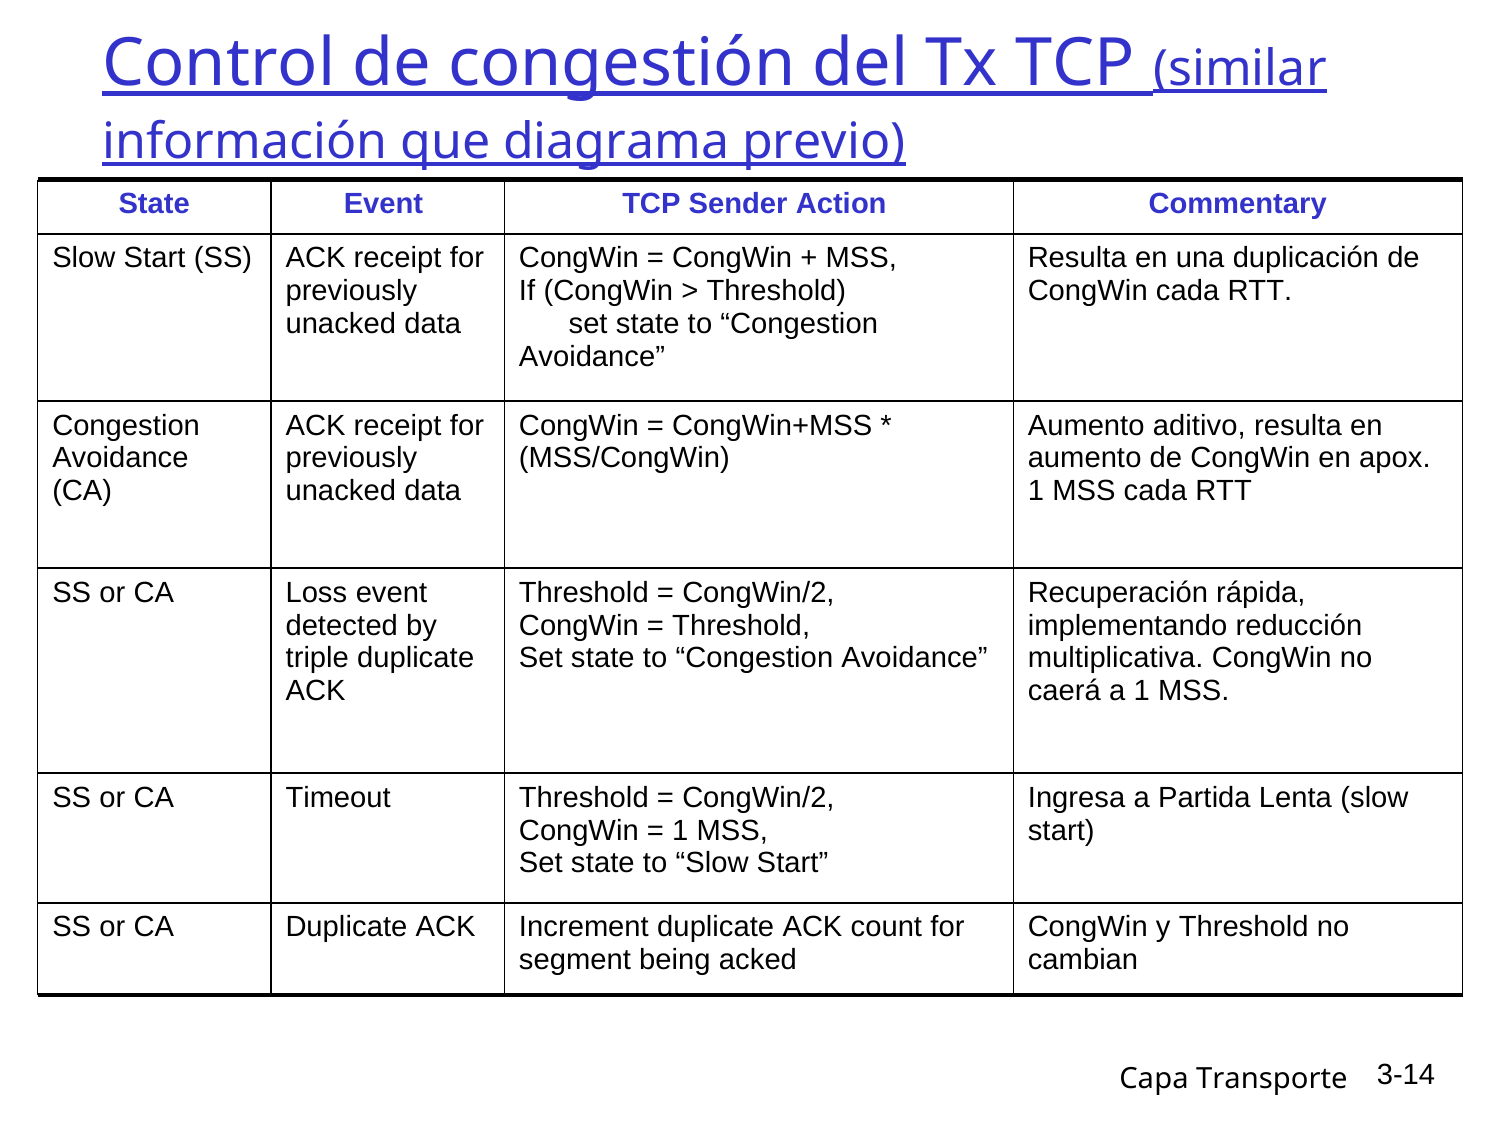

# Control de congestión del Tx TCP (similar información que diagrama previo)
State
Event
TCP Sender Action
Commentary
Slow Start (SS)
ACK receipt for previously unacked data
CongWin = CongWin + MSS,
If (CongWin > Threshold)
 set state to “Congestion Avoidance”
Resulta en una duplicación de CongWin cada RTT.
Congestion
Avoidance (CA)
ACK receipt for previously unacked data
CongWin = CongWin+MSS * (MSS/CongWin)
Aumento aditivo, resulta en aumento de CongWin en apox. 1 MSS cada RTT
SS or CA
Loss event detected by triple duplicate ACK
Threshold = CongWin/2,
CongWin = Threshold,
Set state to “Congestion Avoidance”
Recuperación rápida, implementando reducción multiplicativa. CongWin no caerá a 1 MSS.
SS or CA
Timeout
Threshold = CongWin/2,
CongWin = 1 MSS,
Set state to “Slow Start”
Ingresa a Partida Lenta (slow start)
SS or CA
Duplicate ACK
Increment duplicate ACK count for segment being acked
CongWin y Threshold no cambian
14